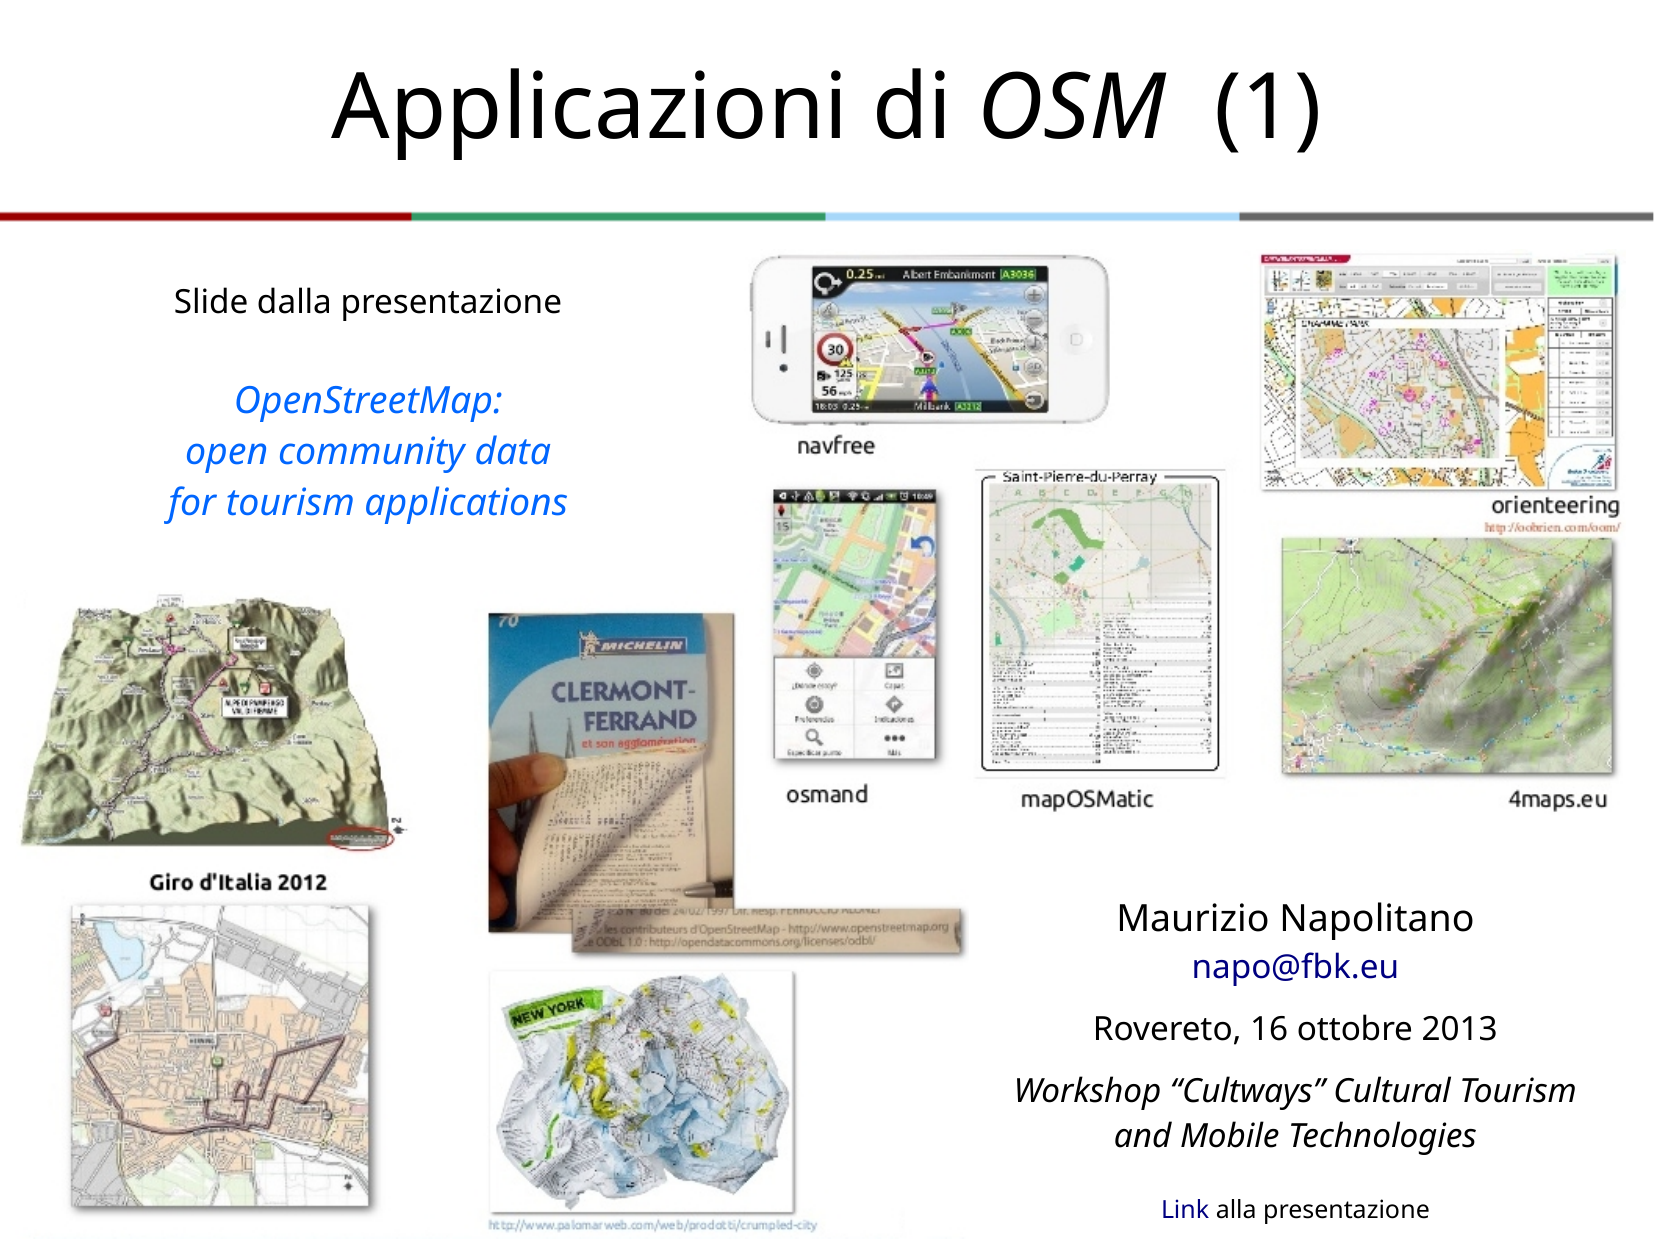

# Applicazioni di OSM (1)
Slide dalla presentazione
OpenStreetMap:
open community data
for tourism applications
Maurizio Napolitano
napo@fbk.eu
Rovereto, 16 ottobre 2013
Workshop “Cultways” Cultural Tourism
and Mobile Technologies
Link alla presentazione